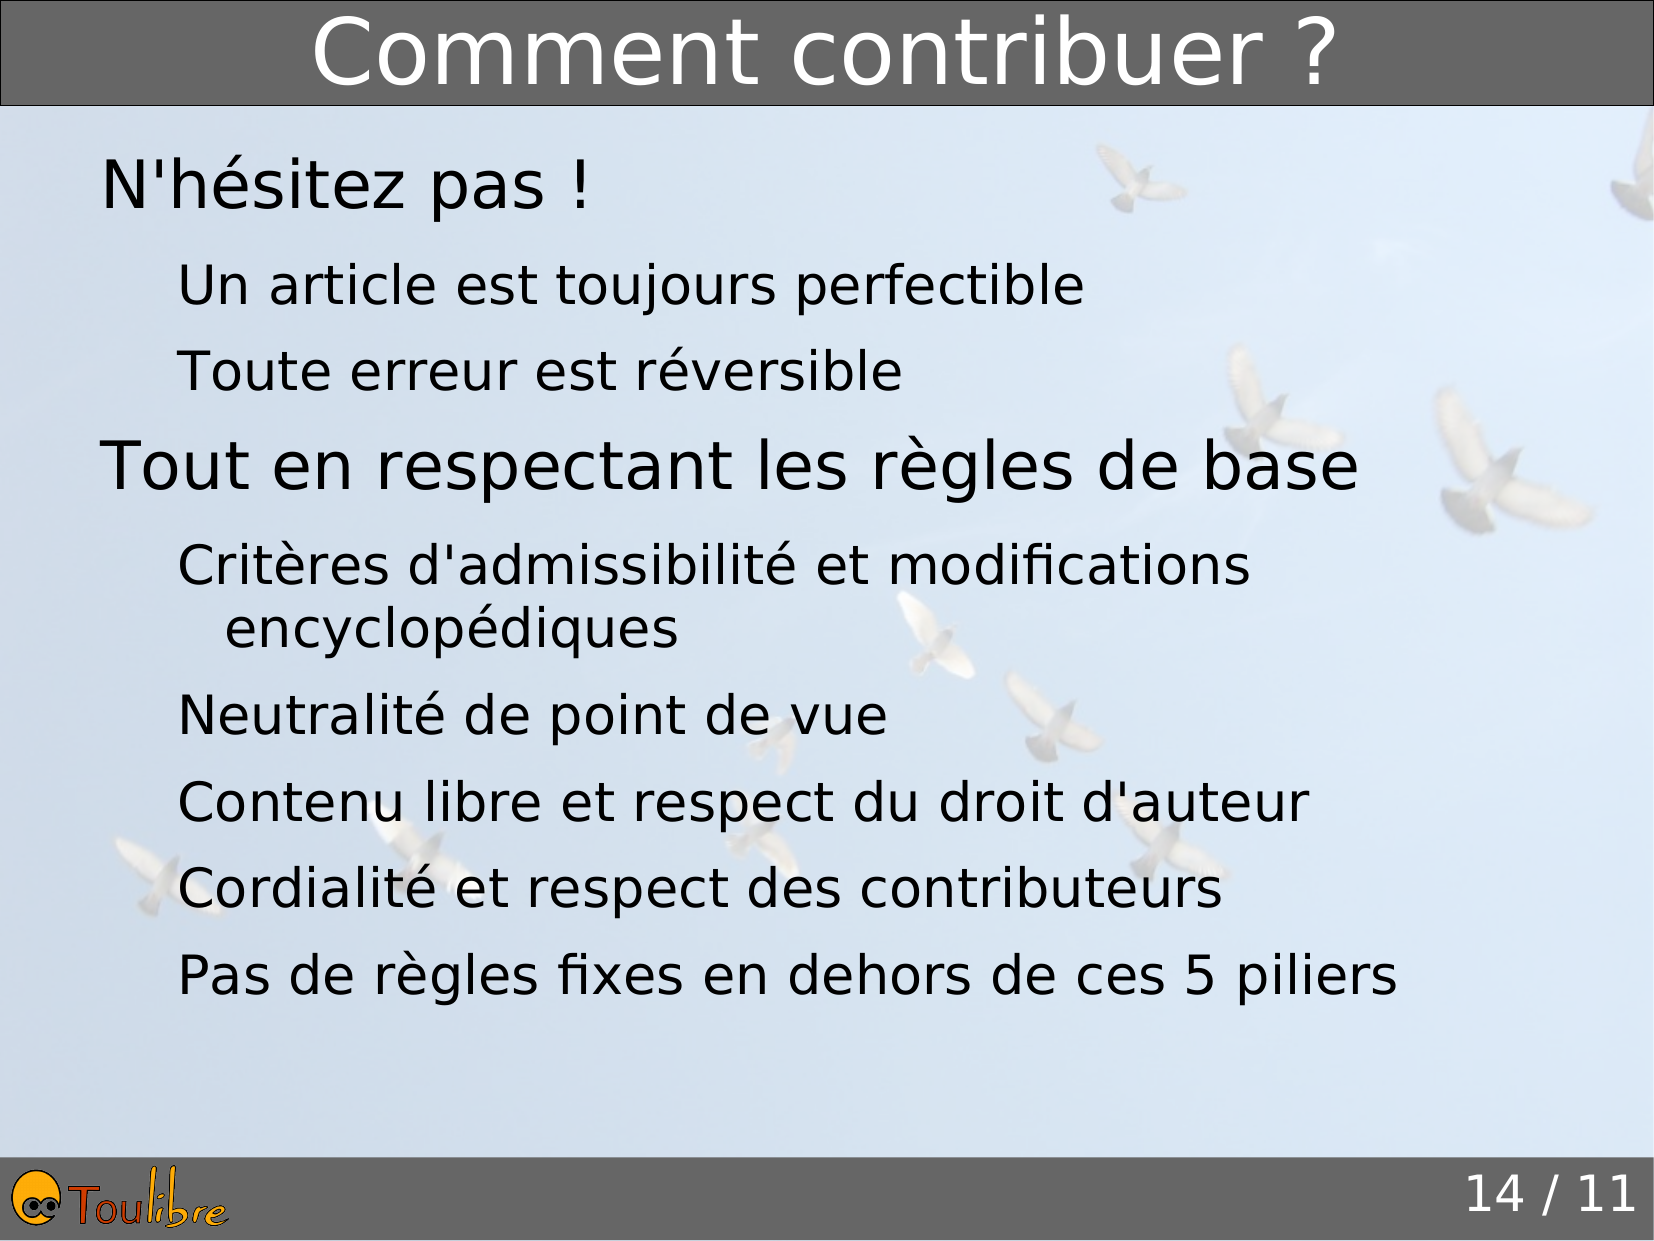

# Comment contribuer ?
N'hésitez pas !
Un article est toujours perfectible
Toute erreur est réversible
Tout en respectant les règles de base
Critères d'admissibilité et modifications encyclopédiques
Neutralité de point de vue
Contenu libre et respect du droit d'auteur
Cordialité et respect des contributeurs
Pas de règles fixes en dehors de ces 5 piliers